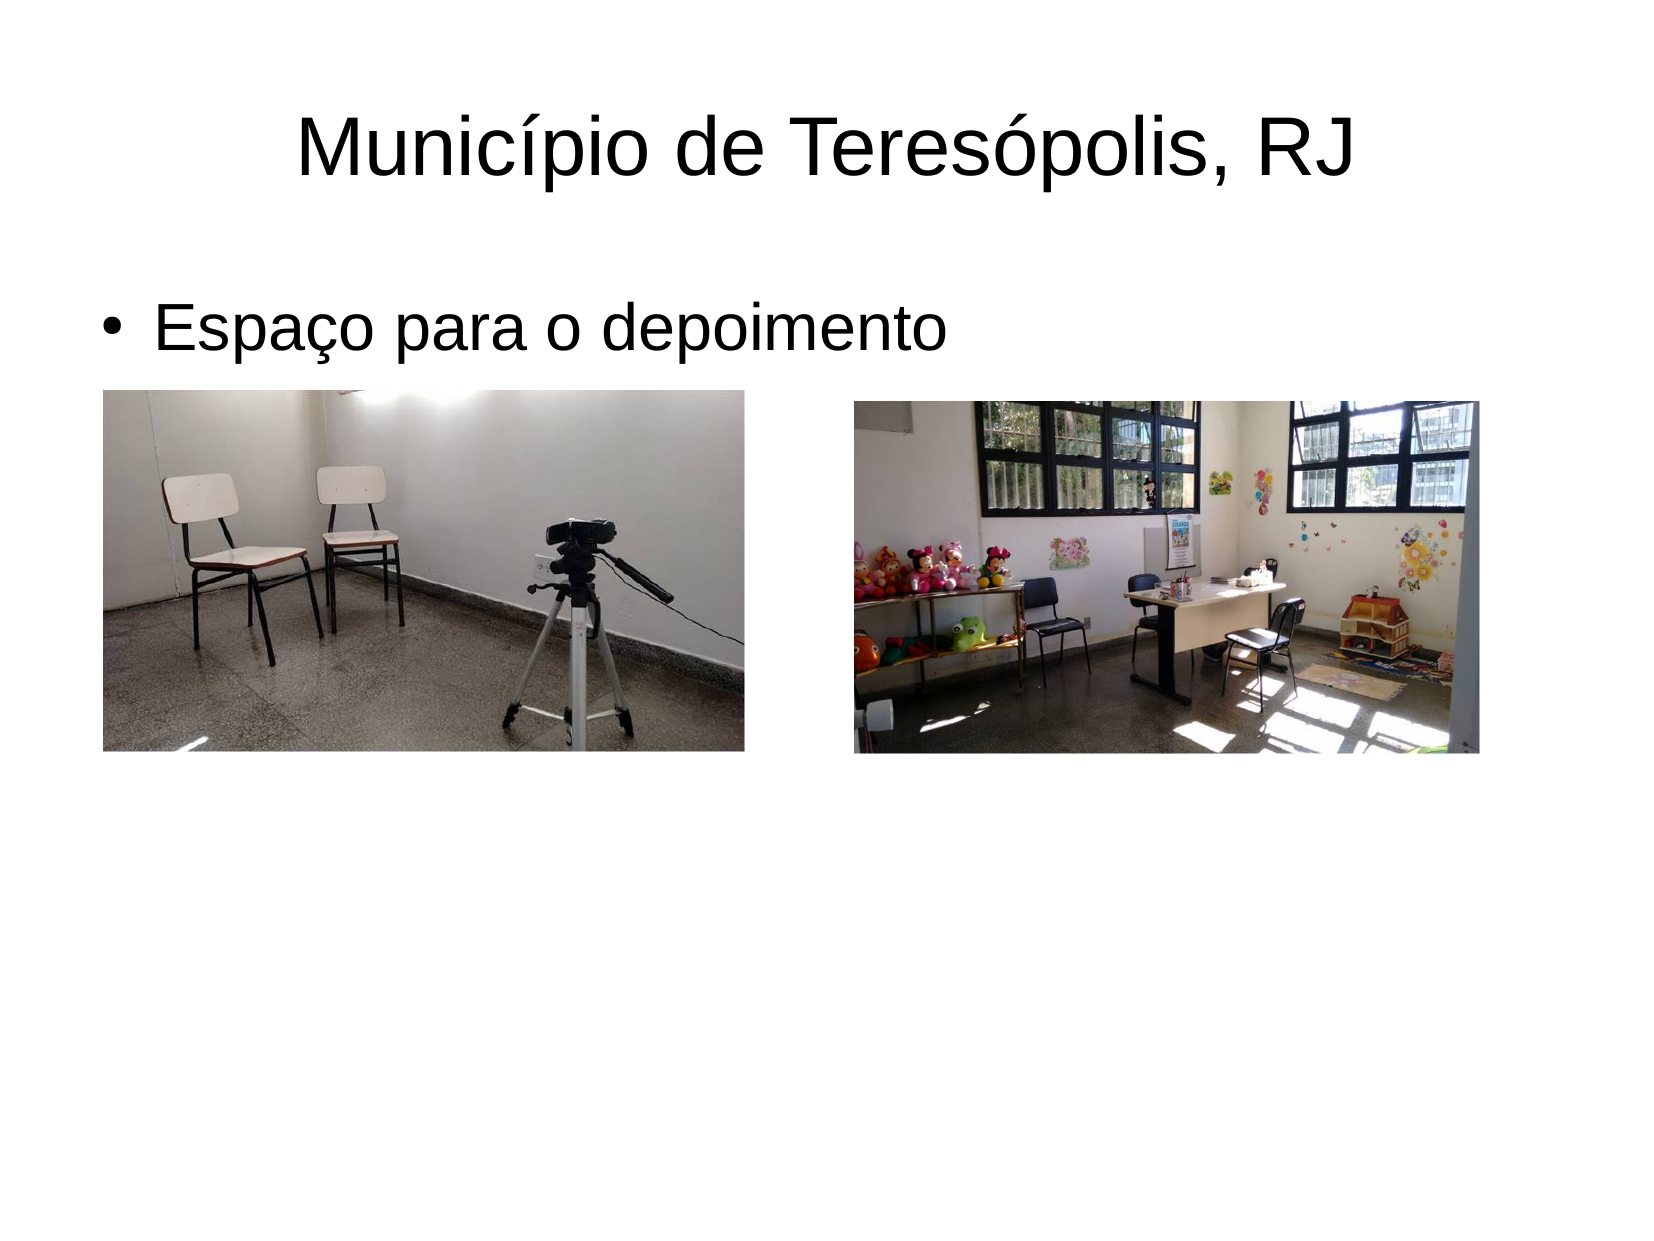

# Município de Teresópolis, RJ
Espaço para o depoimento